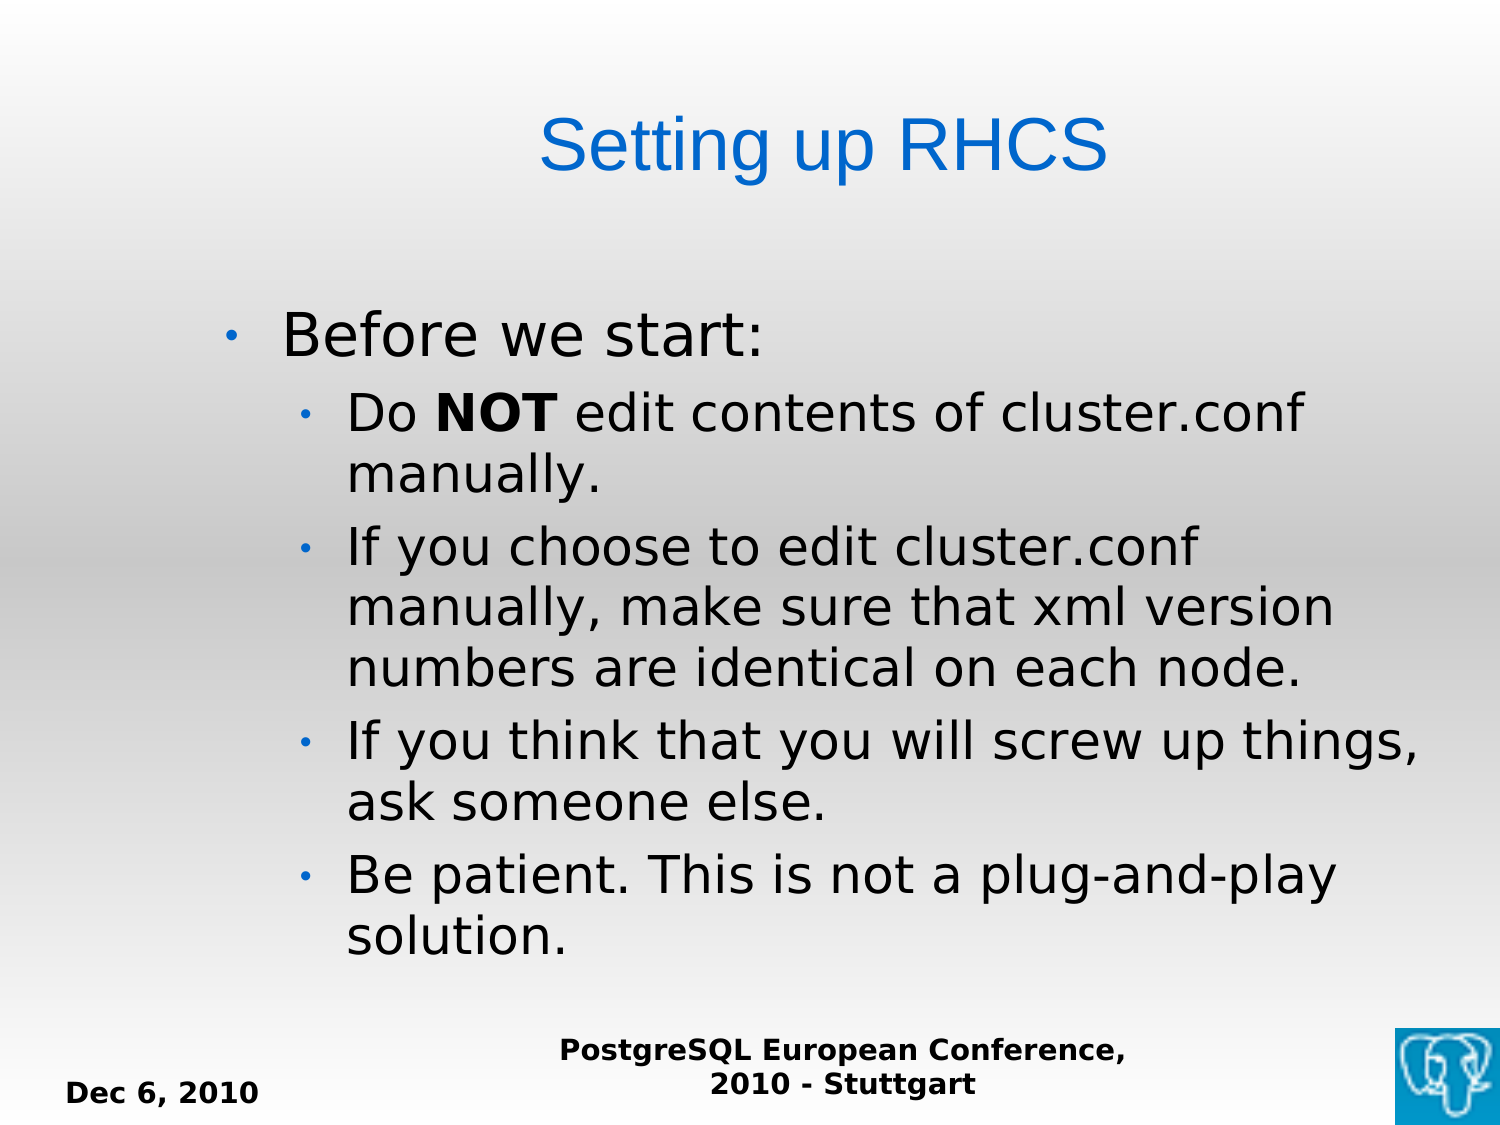

# Setting up RHCS
Before we start:
Do NOT edit contents of cluster.conf manually.
If you choose to edit cluster.conf manually, make sure that xml version numbers are identical on each node.
If you think that you will screw up things, ask someone else.
Be patient. This is not a plug-and-play solution.